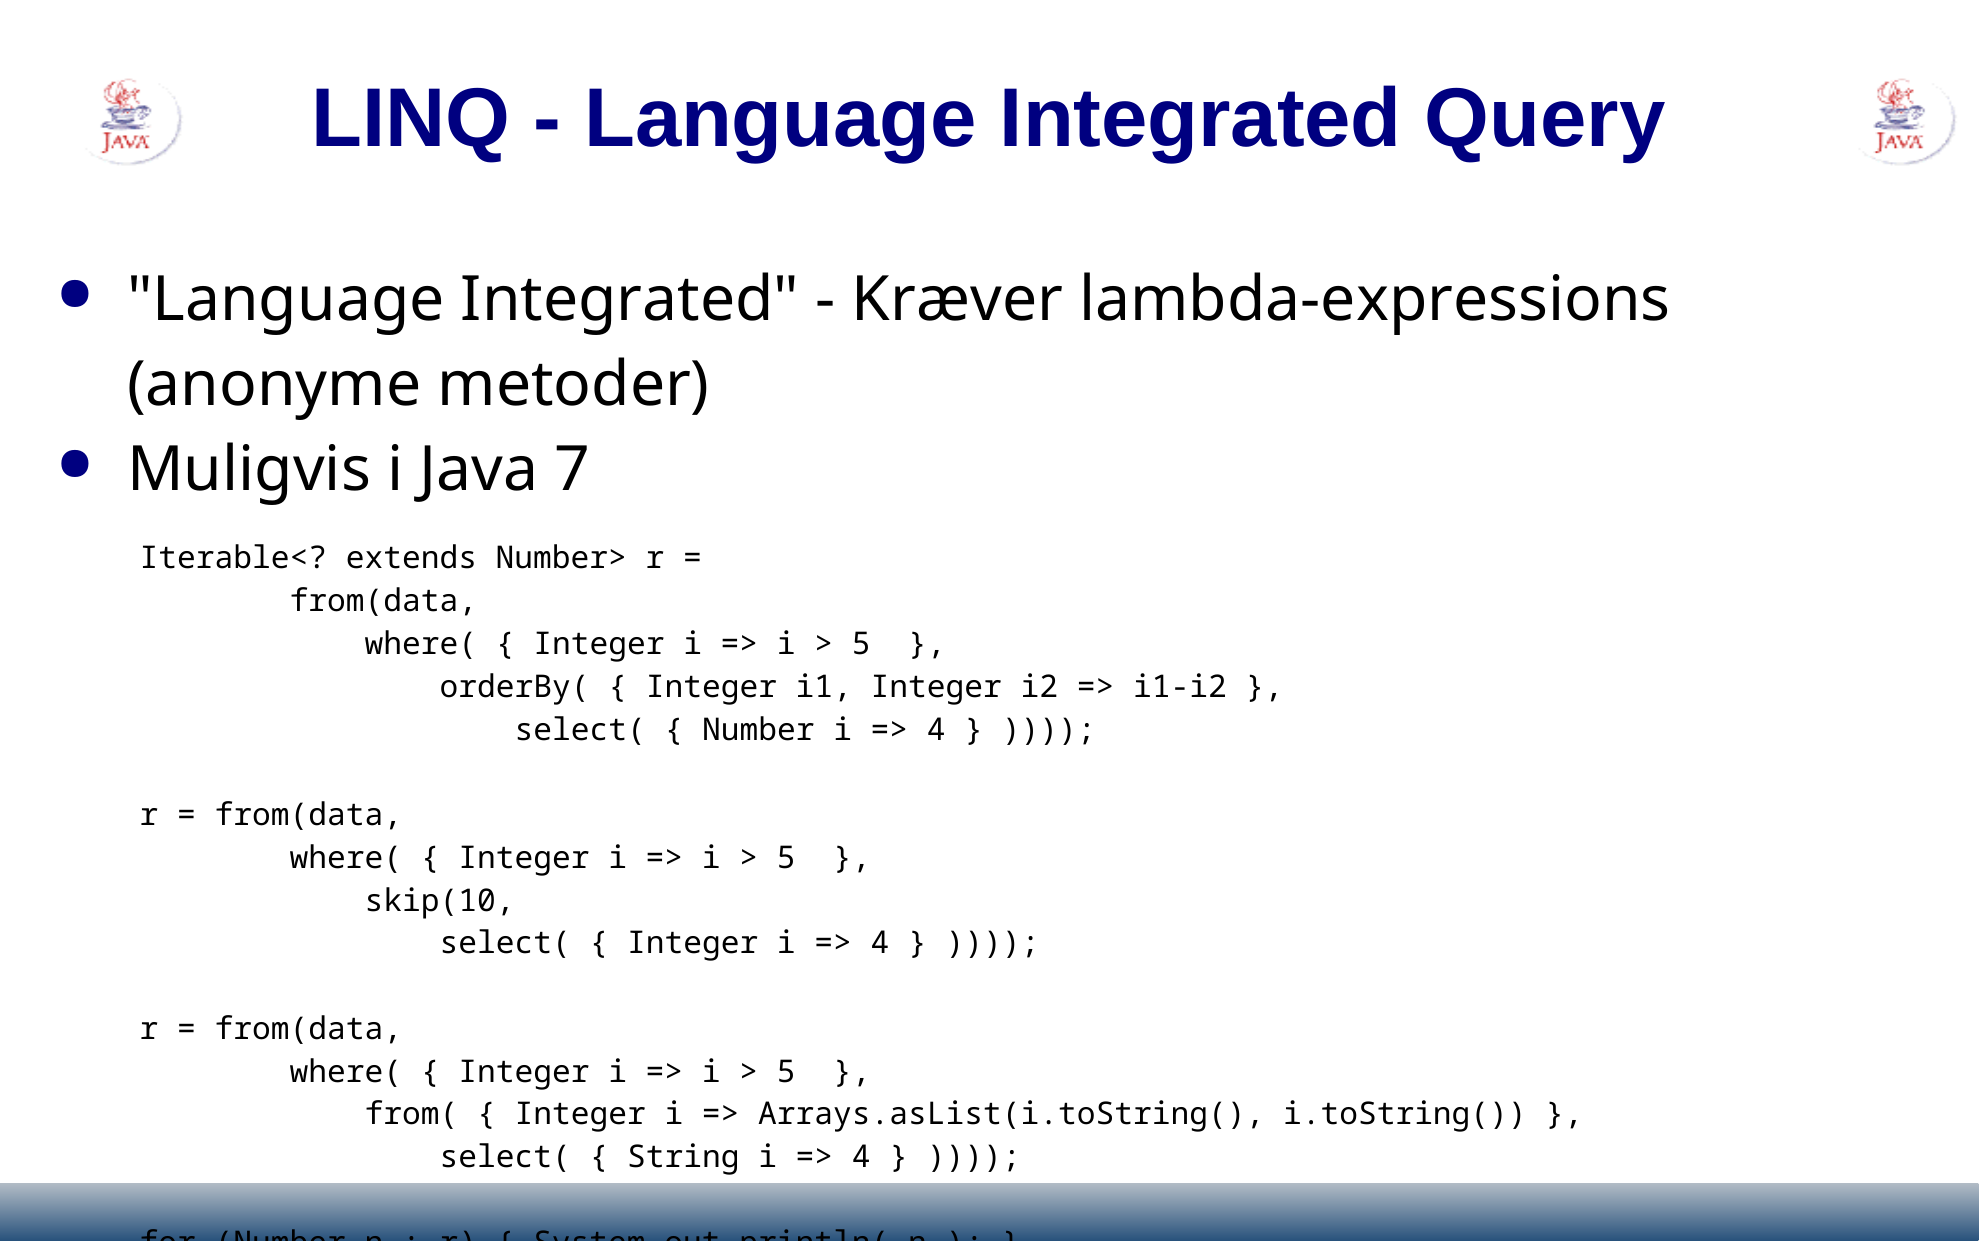

# LINQ - Language Integrated Query
"Language Integrated" - Kræver lambda-expressions (anonyme metoder)
Muligvis i Java 7
Iterable<? extends Number> r =
        from(data,
            where( { Integer i => i > 5  },
                orderBy( { Integer i1, Integer i2 => i1-i2 },
                    select( { Number i => 4 } ))));
r = from(data,
 where( { Integer i => i > 5 },
 skip(10,
 select( { Integer i => 4 } ))));
r = from(data,
 where( { Integer i => i > 5 },
 from( { Integer i => Arrays.asList(i.toString(), i.toString()) },
 select( { String i => 4 } ))));
for (Number n : r) { System.out.println( n ); }